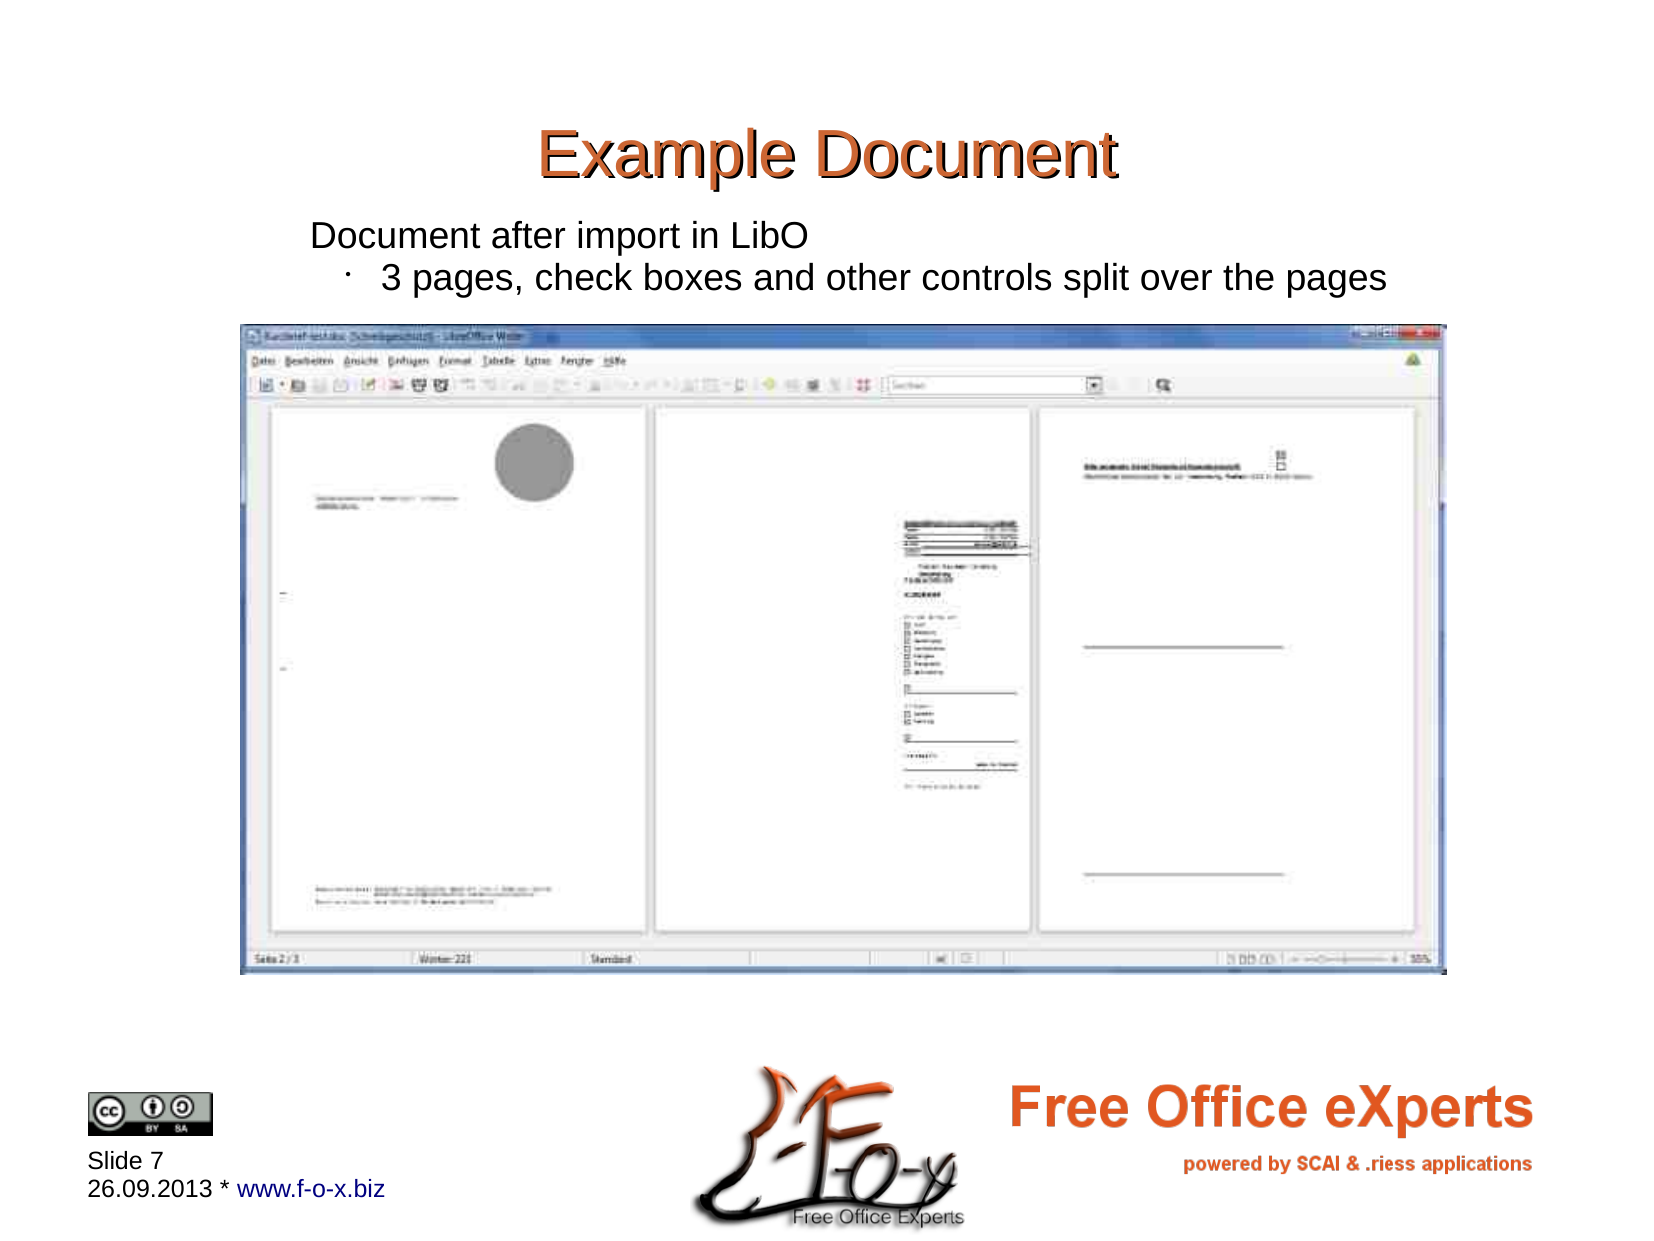

# Example Document
Document after import in LibO
3 pages, check boxes and other controls split over the pages